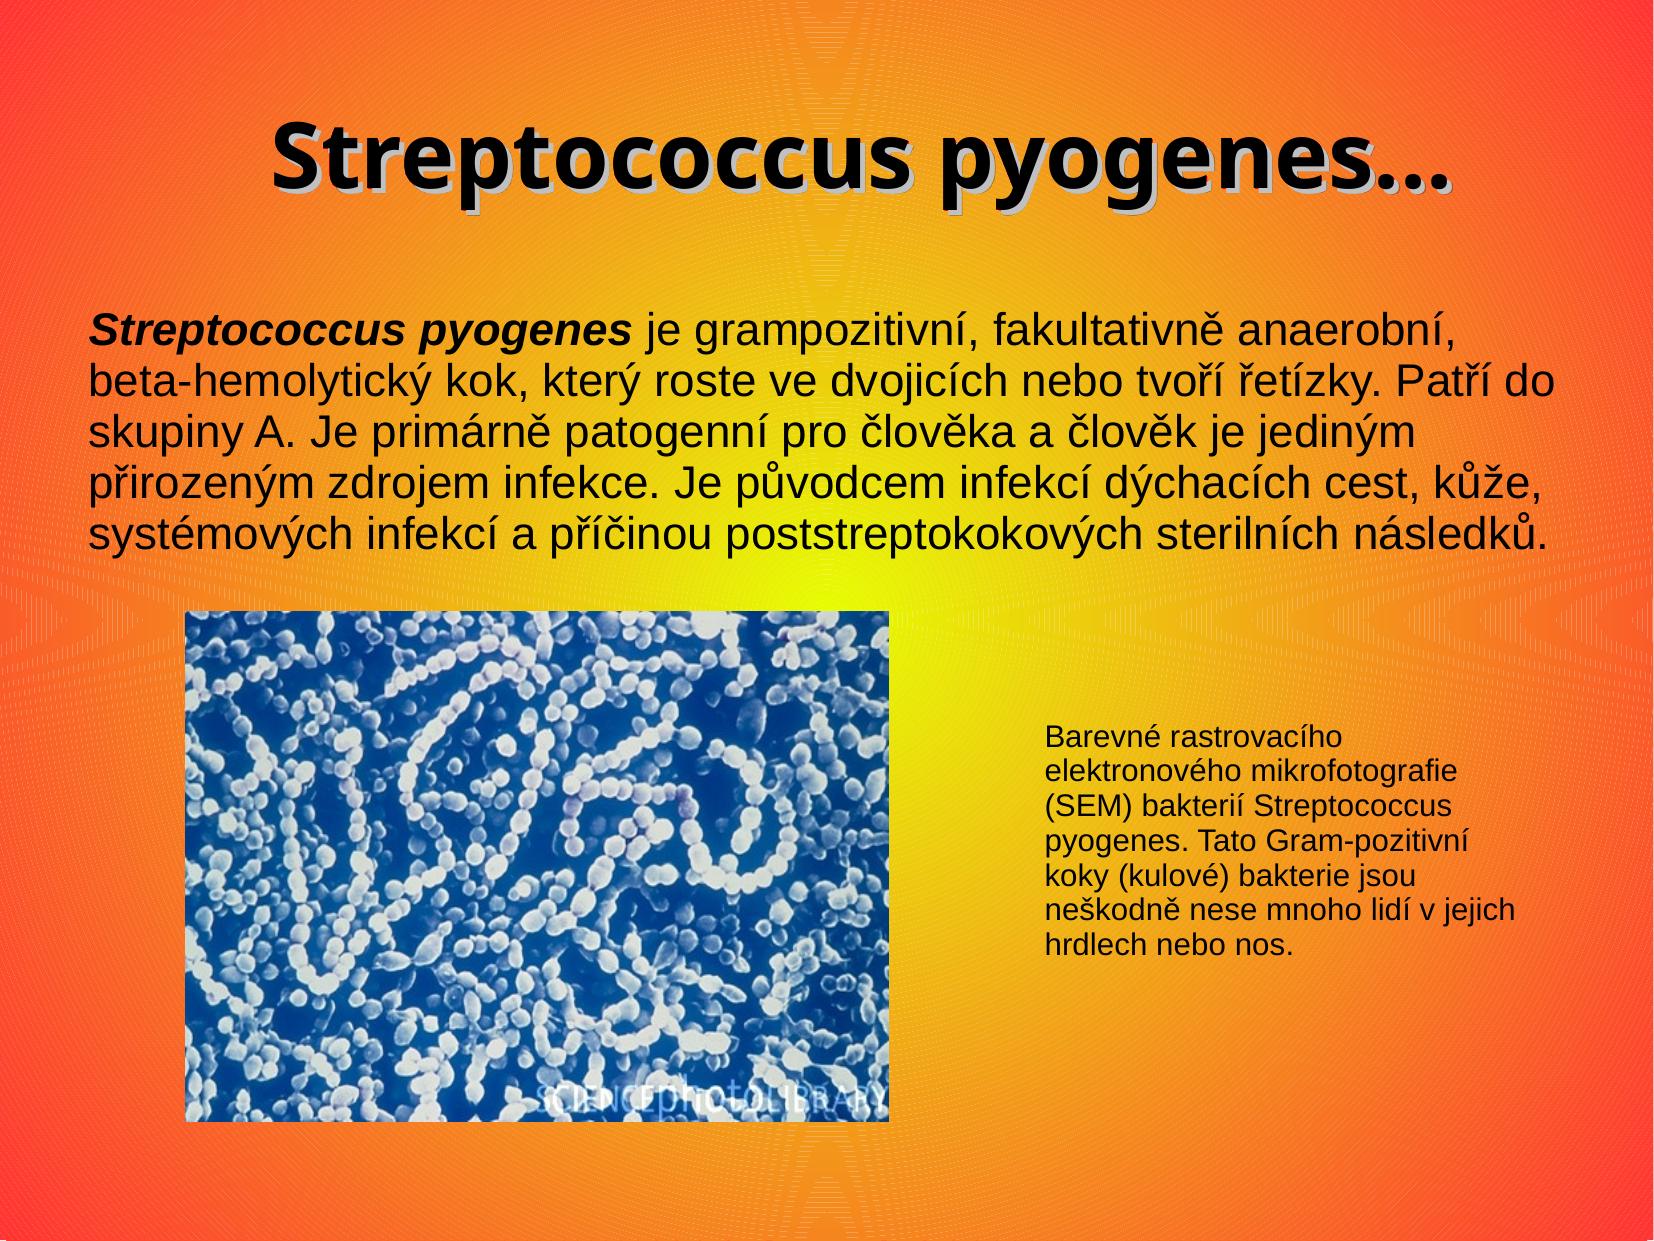

# Streptococcus pyogenes...
Streptococcus pyogenes je grampozitivní, fakultativně anaerobní, beta-hemolytický kok, který roste ve dvojicích nebo tvoří řetízky. Patří do skupiny A. Je primárně patogenní pro člověka a člověk je jediným přirozeným zdrojem infekce. Je původcem infekcí dýchacích cest, kůže, systémových infekcí a příčinou poststreptokokových sterilních následků.
Barevné rastrovacího elektronového mikrofotografie (SEM) bakterií Streptococcus pyogenes. Tato Gram-pozitivní koky (kulové) bakterie jsou neškodně nese mnoho lidí v jejich hrdlech nebo nos.